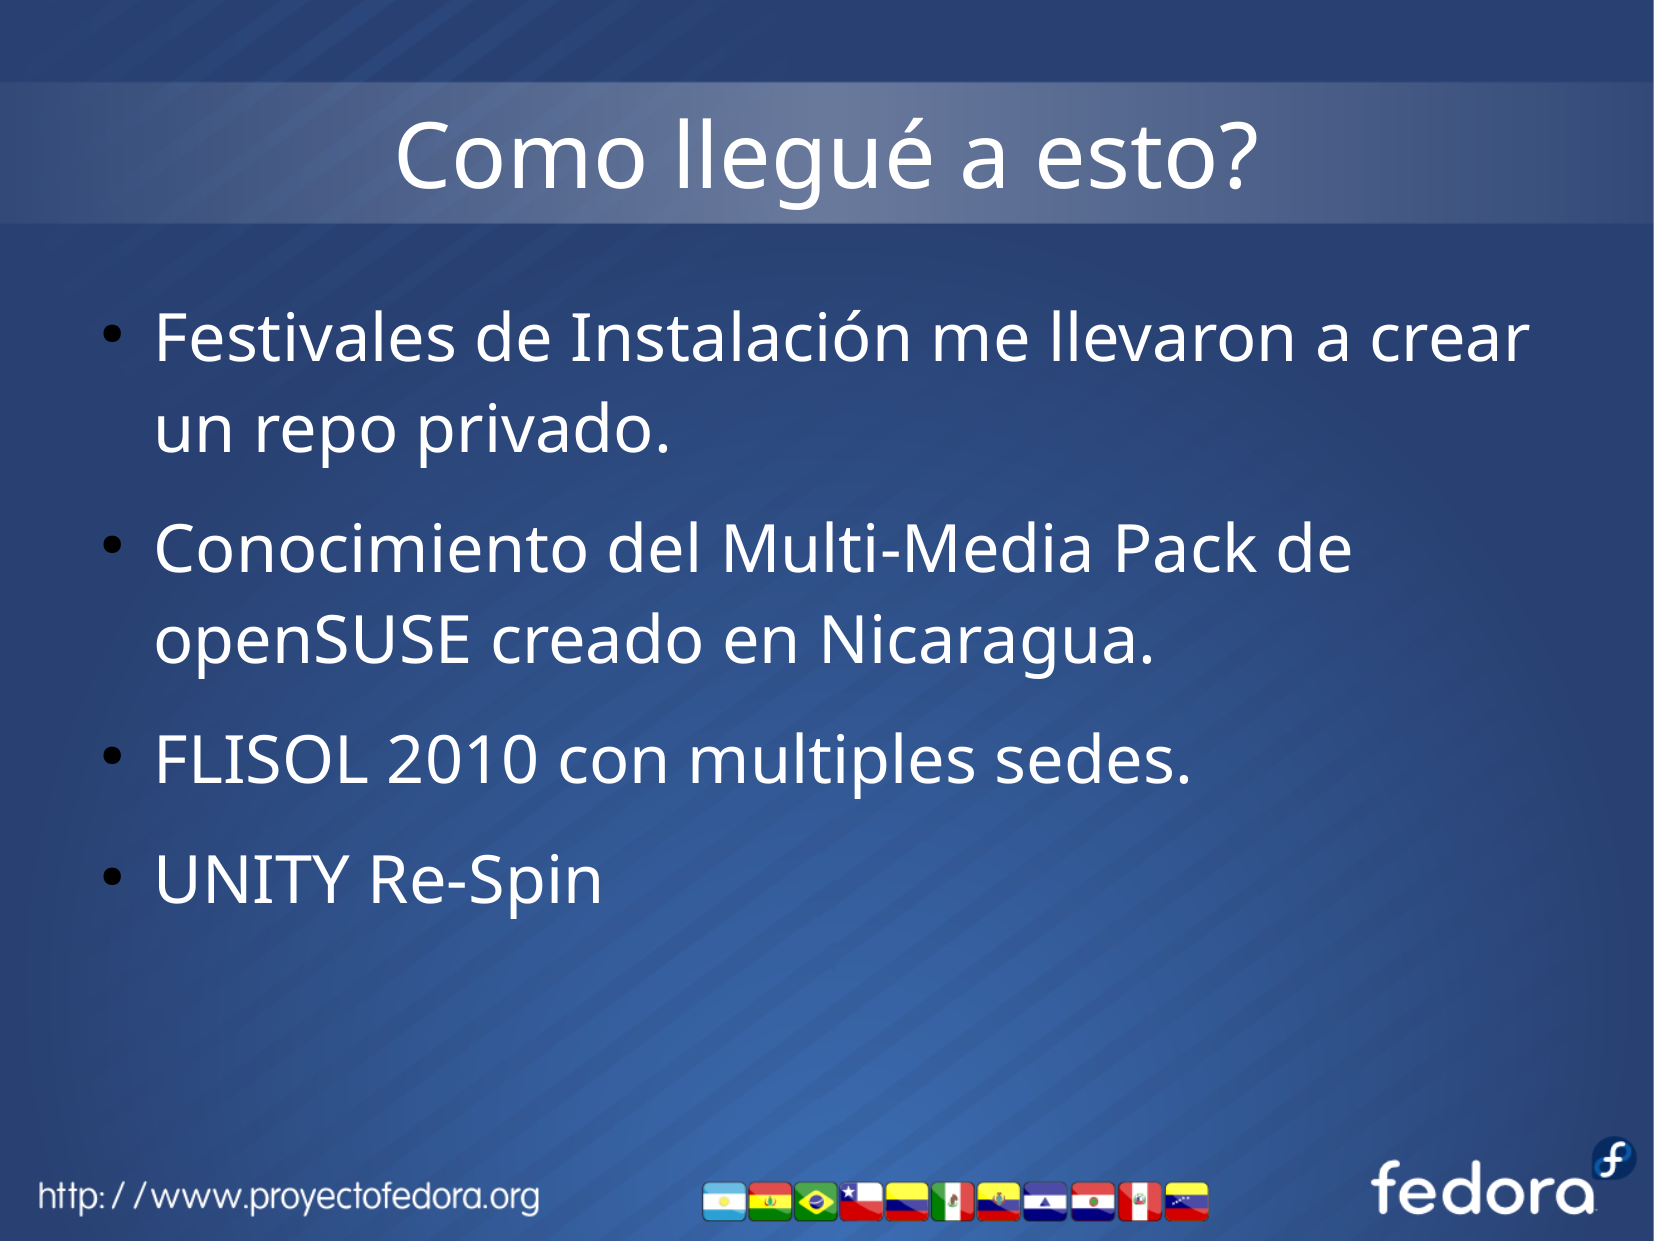

# Como llegué a esto?
Festivales de Instalación me llevaron a crear un repo privado.
Conocimiento del Multi-Media Pack de openSUSE creado en Nicaragua.
FLISOL 2010 con multiples sedes.
UNITY Re-Spin